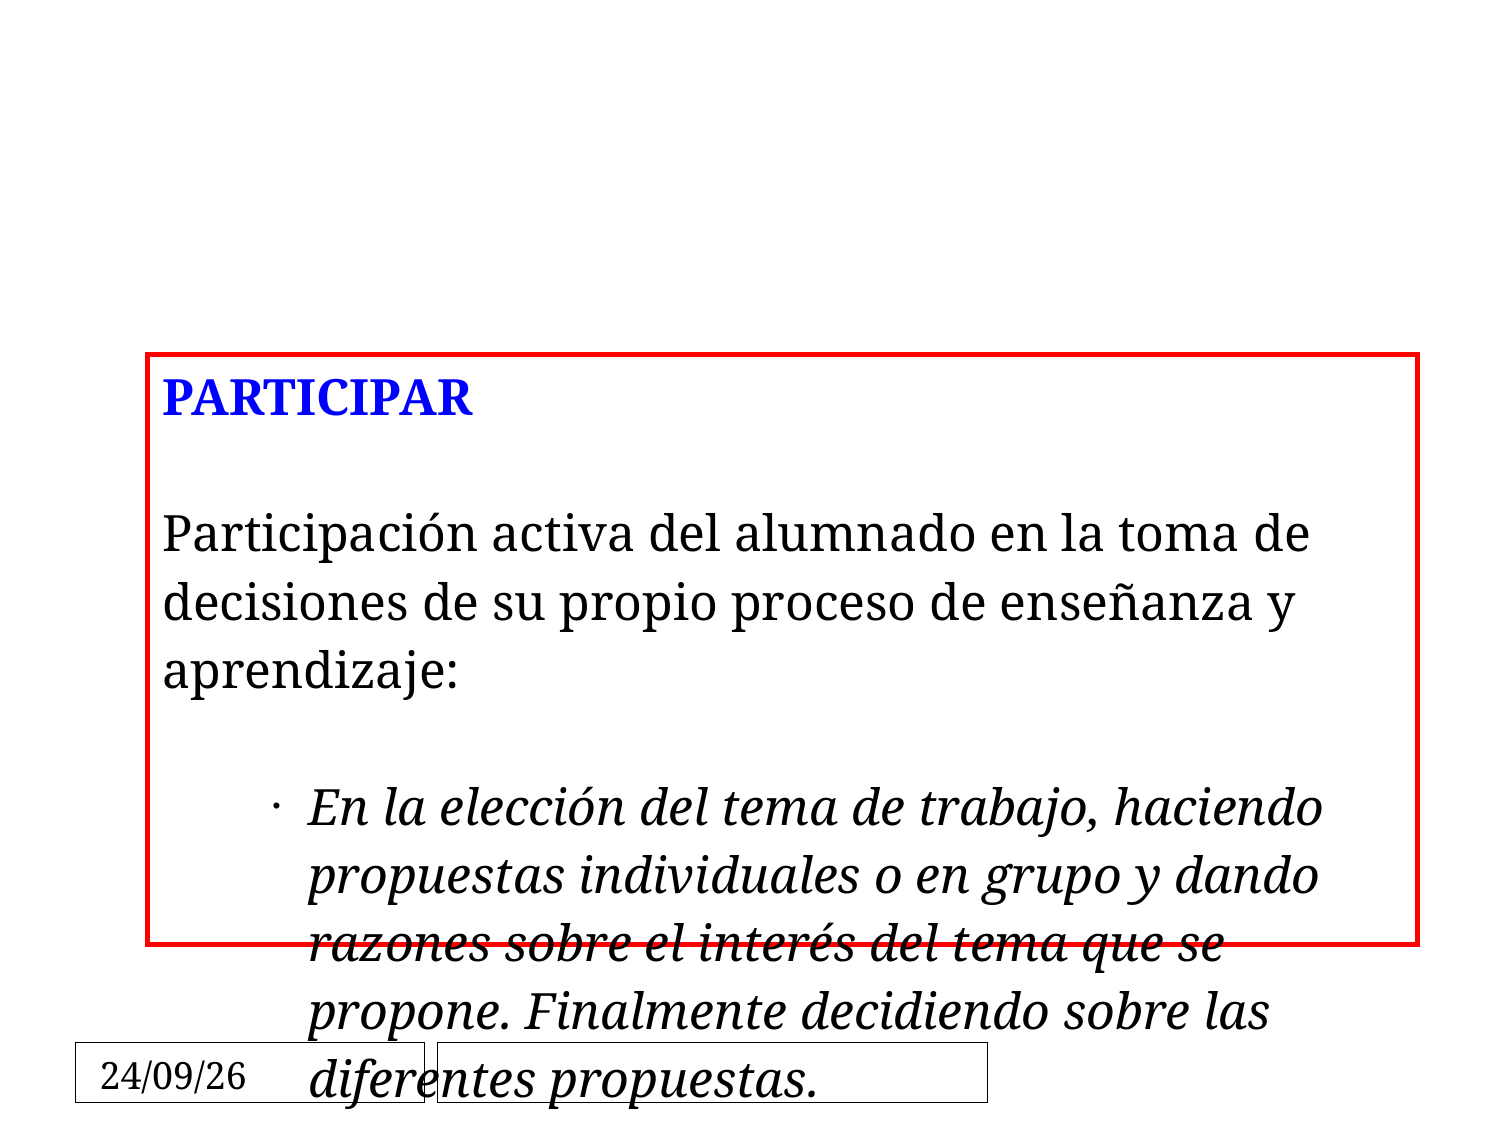

PARTICIPAR
Participación activa del alumnado en la toma de decisiones de su propio proceso de enseñanza y aprendizaje:
En la elección del tema de trabajo, haciendo propuestas individuales o en grupo y dando razones sobre el interés del tema que se propone. Finalmente decidiendo sobre las diferentes propuestas.
En la elaboración y desarrollo del proceso de trabajo